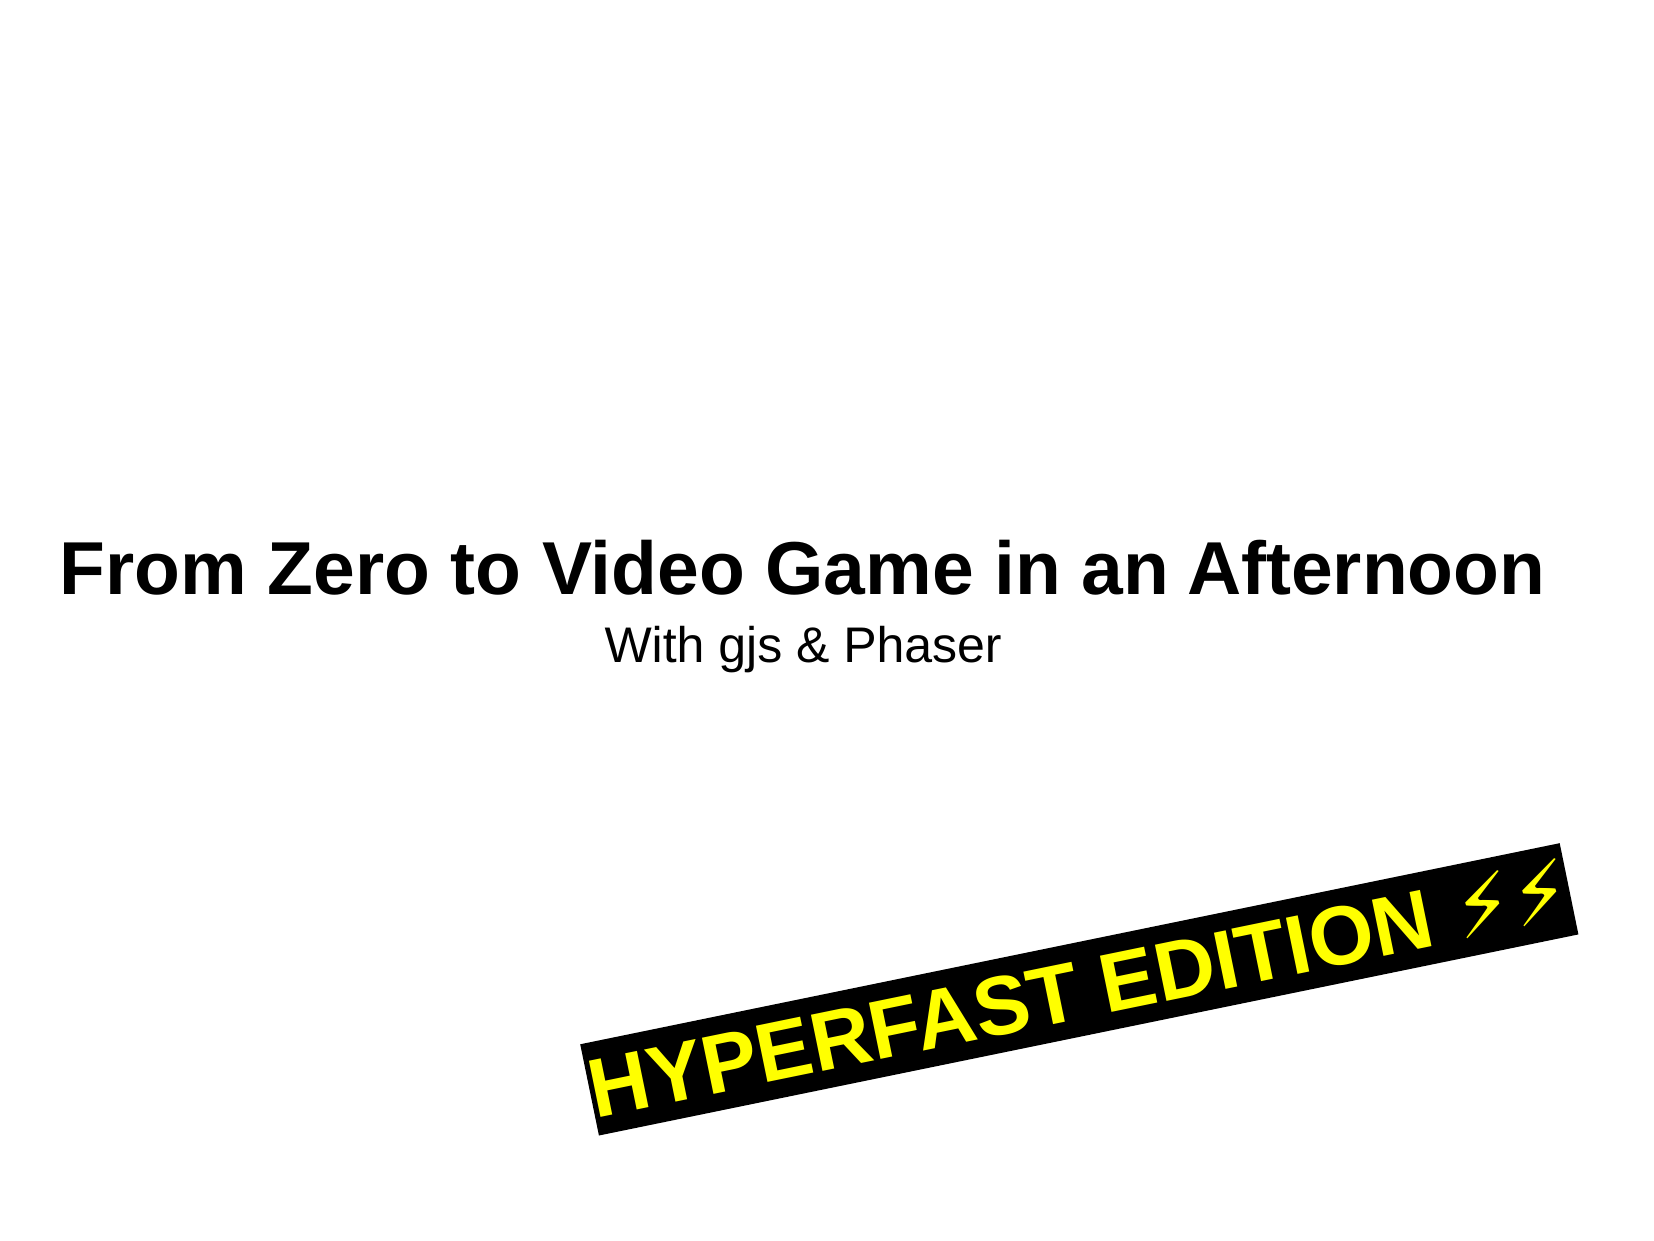

From Zero to Video Game in an Afternoon
With gjs & Phaser
HYPERFAST EDITION ⚡️⚡